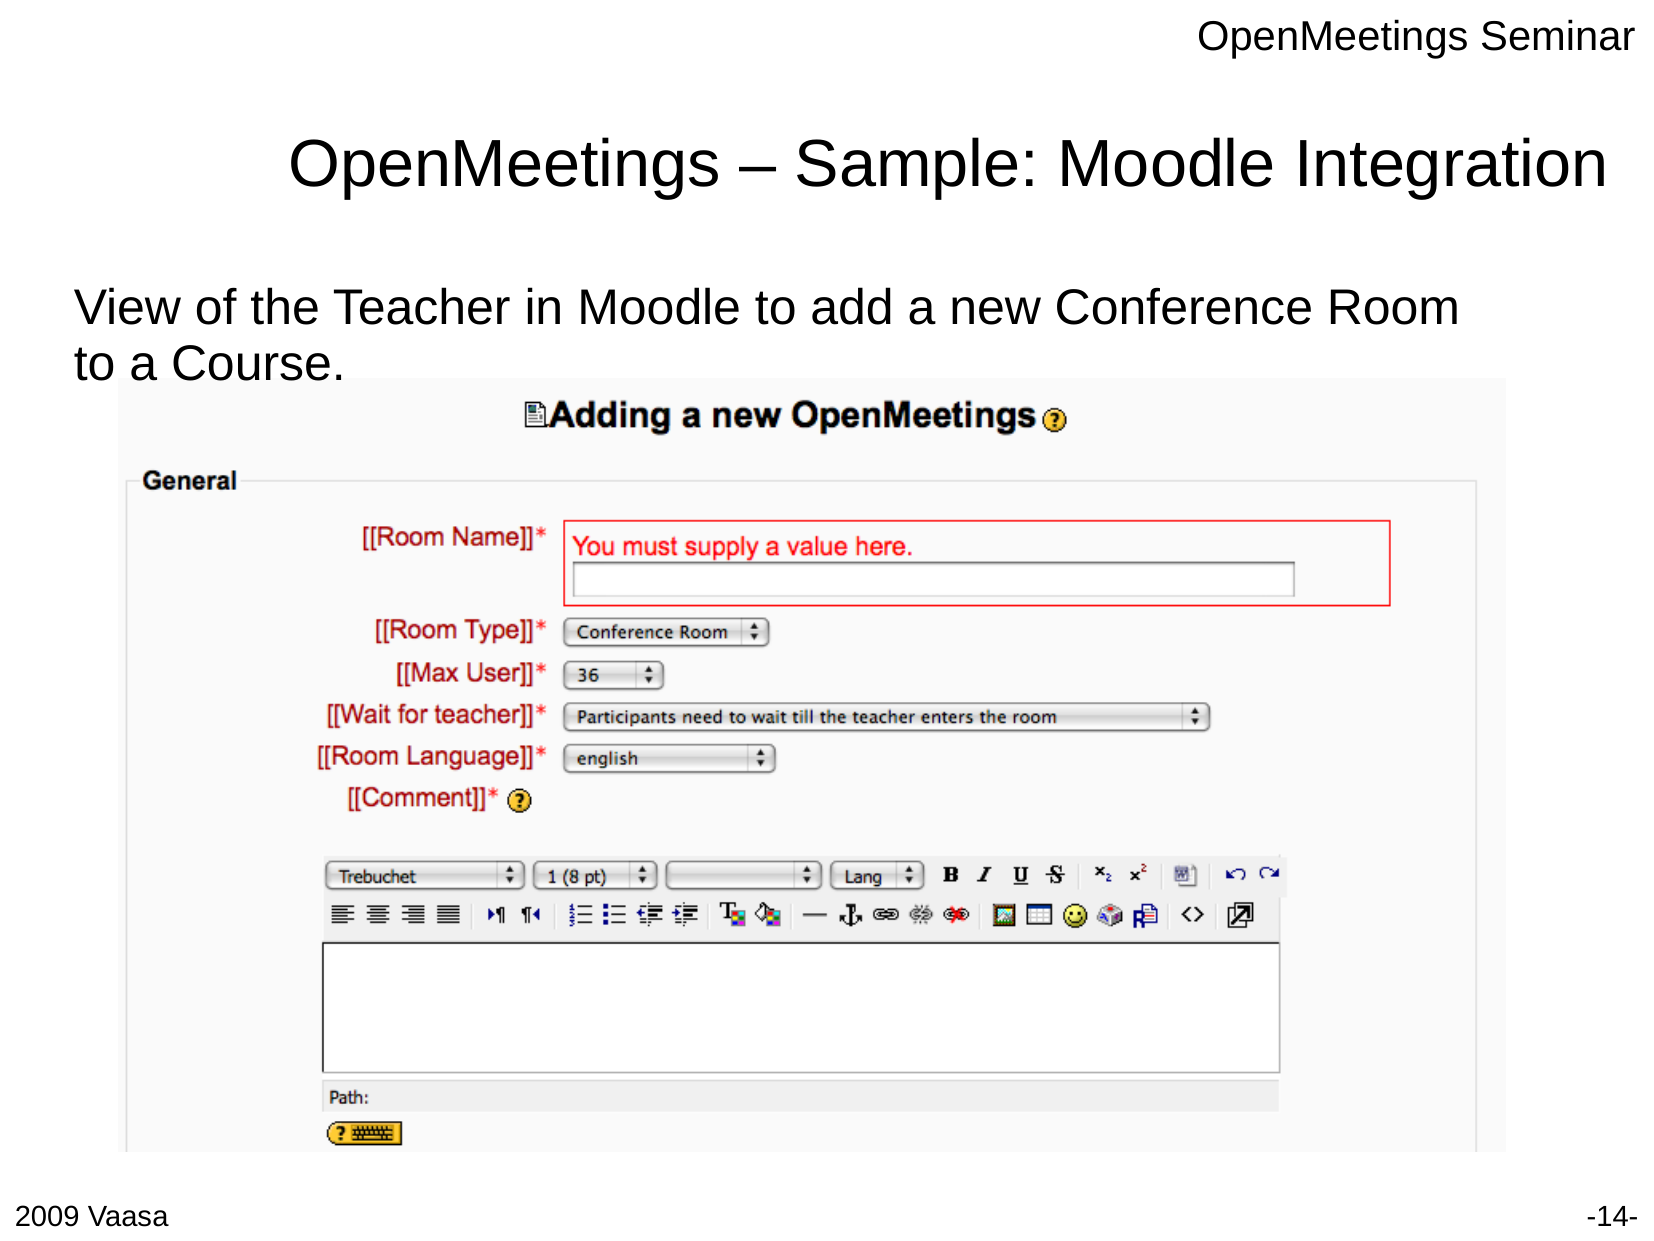

# OpenMeetings Seminar
OpenMeetings – Sample: Moodle Integration
View of the Teacher in Moodle to add a new Conference Room to a Course.
-14-
2009 Vaasa